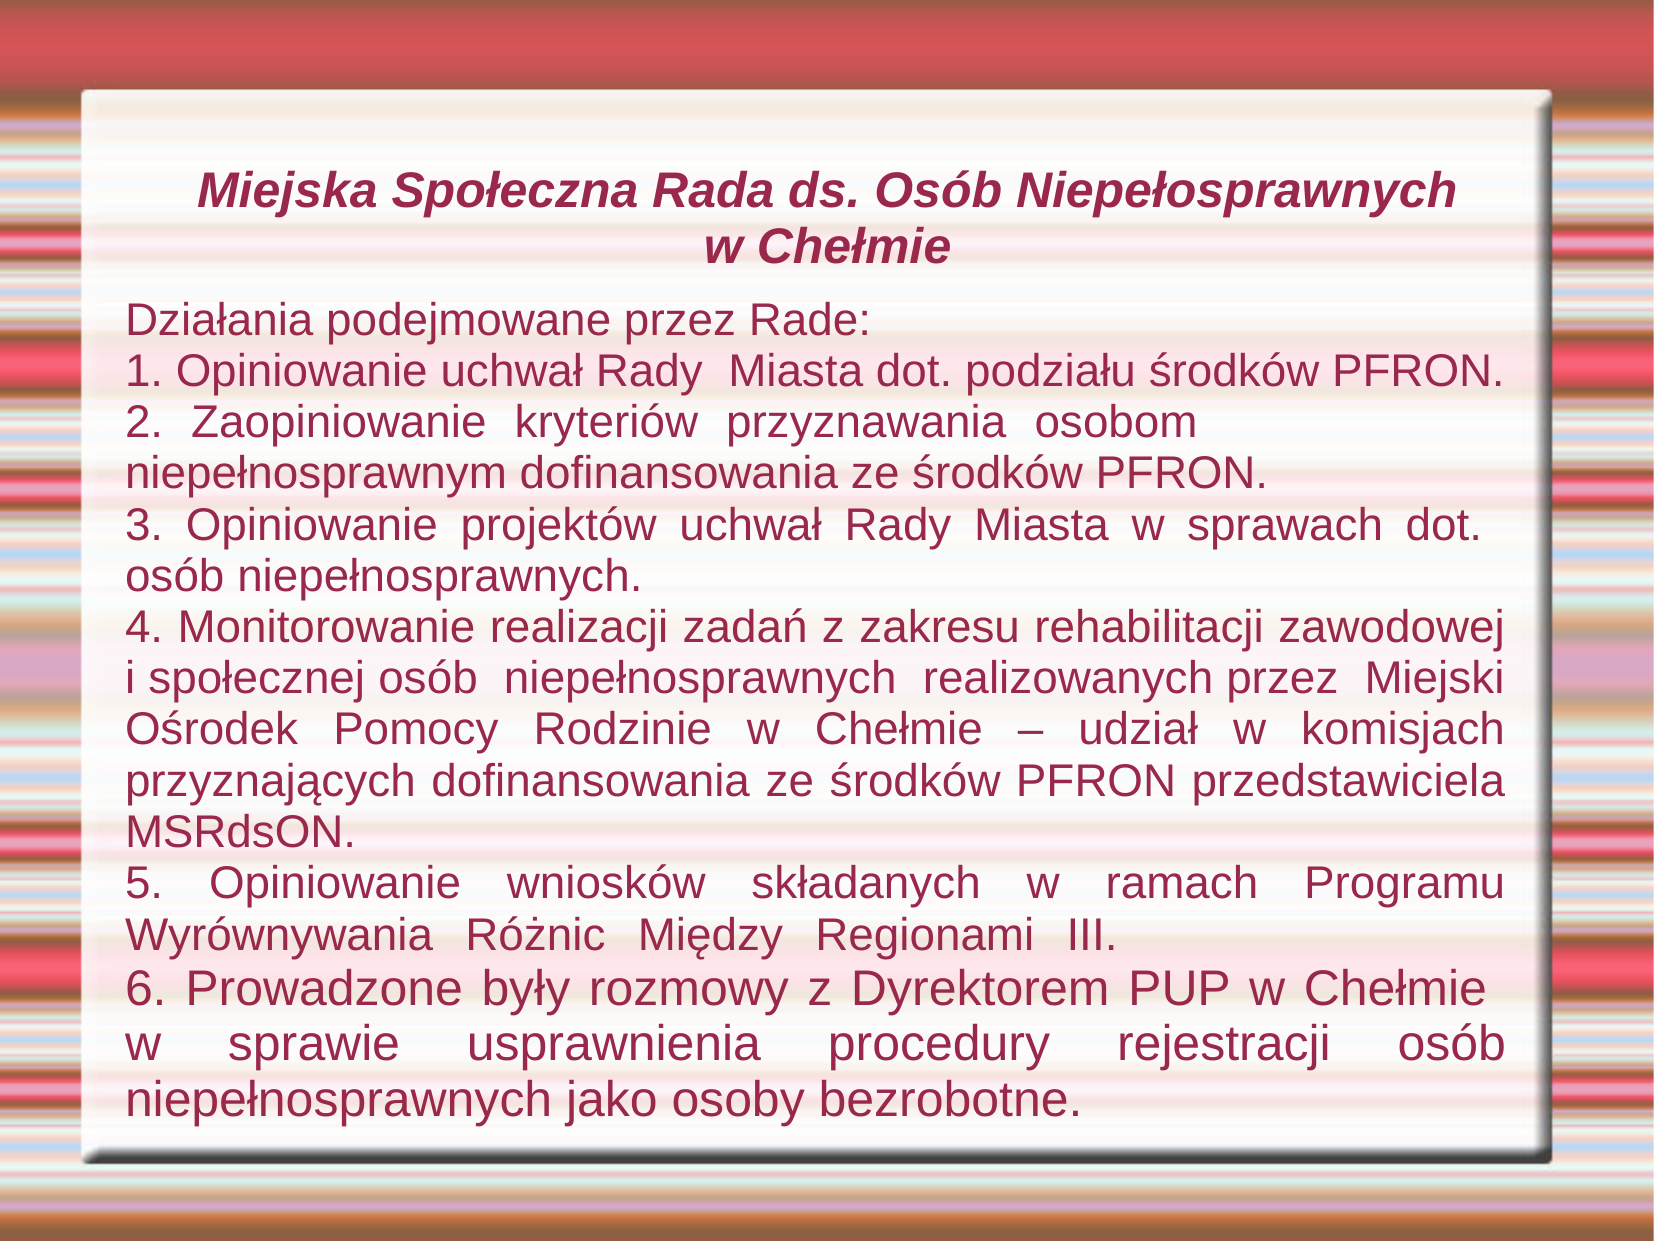

# Miejska Społeczna Rada ds. Osób Niepełosprawnych w Chełmie
Działania podejmowane przez Rade:
1. Opiniowanie uchwał Rady Miasta dot. podziału środków PFRON.
2. Zaopiniowanie kryteriów przyznawania osobom niepełnosprawnym dofinansowania ze środków PFRON.
3. Opiniowanie projektów uchwał Rady Miasta w sprawach dot. osób niepełnosprawnych.
4. Monitorowanie realizacji zadań z zakresu rehabilitacji zawodowej i społecznej osób niepełnosprawnych realizowanych przez Miejski Ośrodek Pomocy Rodzinie w Chełmie – udział w komisjach przyznających dofinansowania ze środków PFRON przedstawiciela MSRdsON.
5. Opiniowanie wniosków składanych w ramach Programu Wyrównywania Różnic Między Regionami III.
6. Prowadzone były rozmowy z Dyrektorem PUP w Chełmie w sprawie usprawnienia procedury rejestracji osób niepełnosprawnych jako osoby bezrobotne.